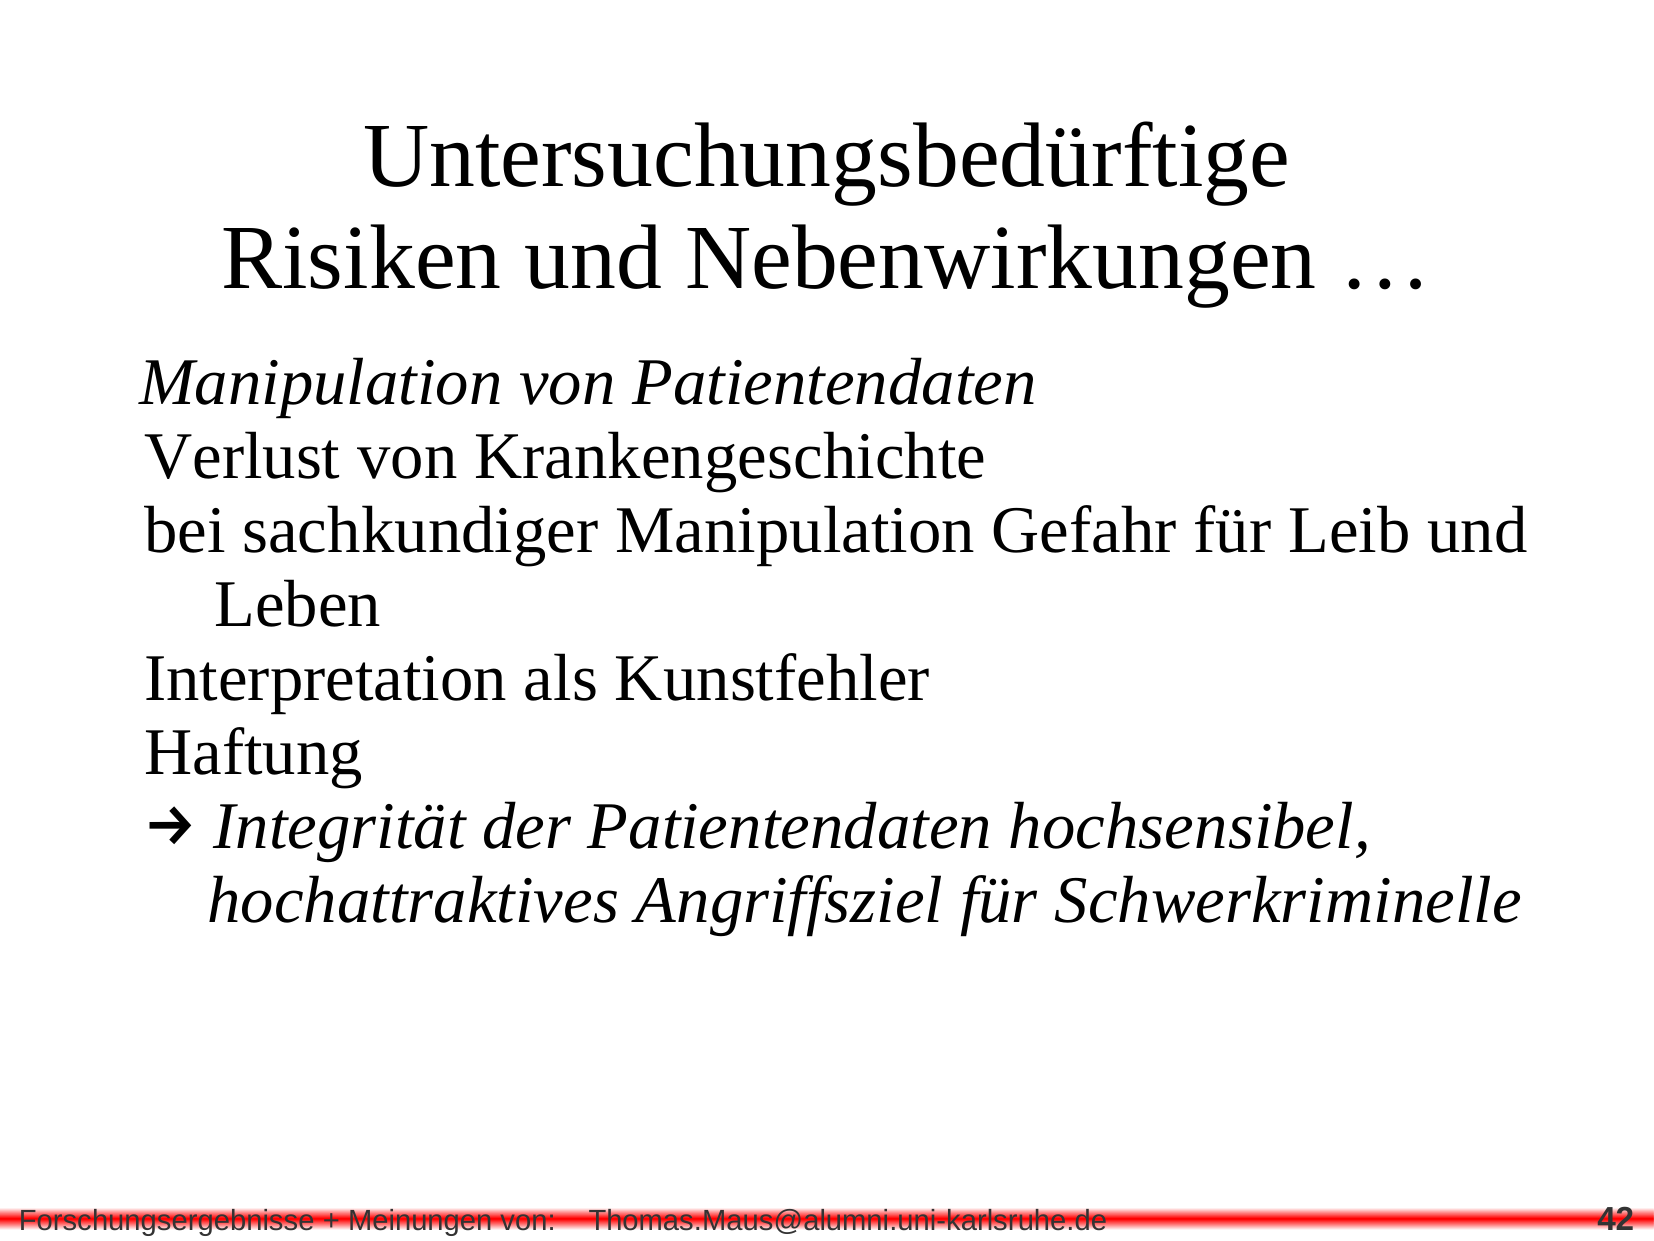

# Untersuchungsbedürftige Risiken und Nebenwirkungen …
Manipulation von Patientendaten
Verlust von Krankengeschichte
bei sachkundiger Manipulation Gefahr für Leib und Leben
Interpretation als Kunstfehler
Haftung
→ Integrität der Patientendaten hochsensibel, hochattraktives Angriffsziel für Schwerkriminelle